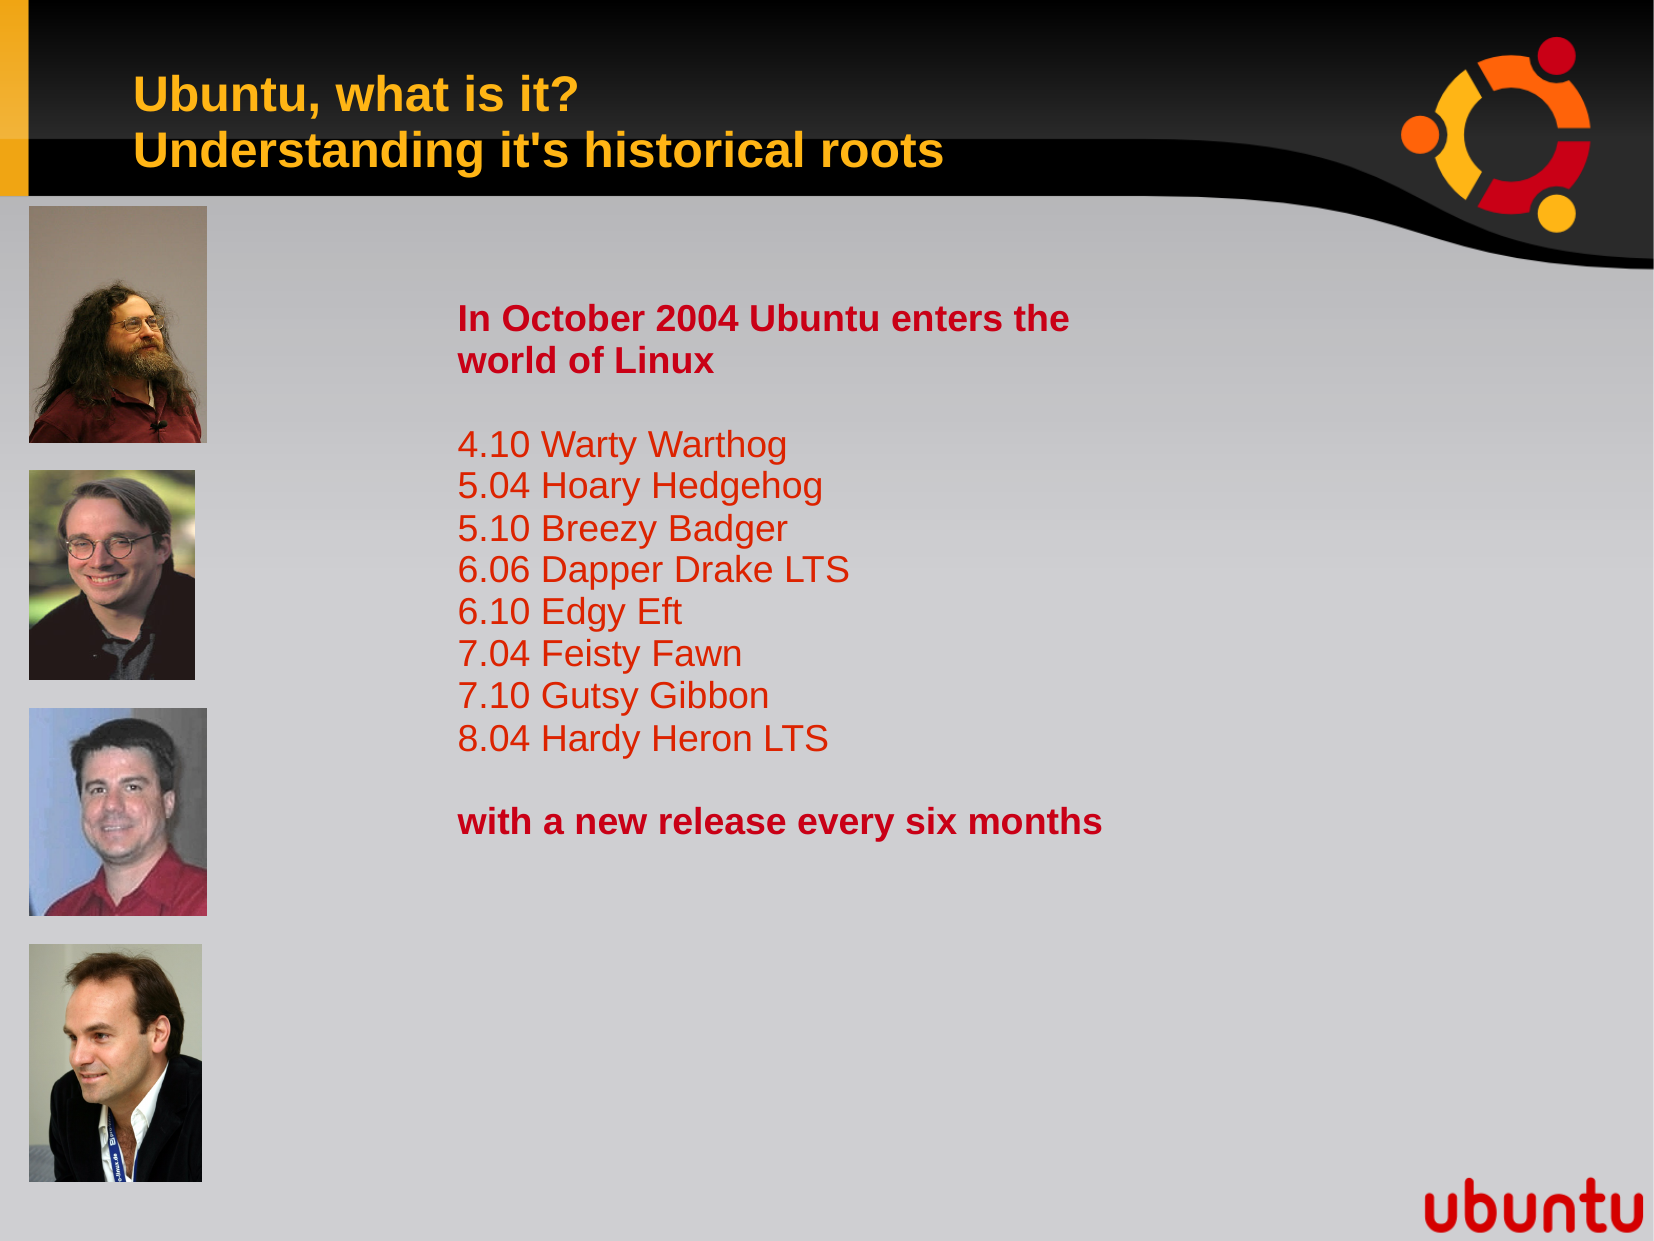

Ubuntu, what is it?
Understanding it's historical roots
In October 2004 Ubuntu enters the world of Linux
4.10 Warty Warthog
5.04 Hoary Hedgehog
5.10 Breezy Badger
6.06 Dapper Drake LTS
6.10 Edgy Eft
7.04 Feisty Fawn
7.10 Gutsy Gibbon
8.04 Hardy Heron LTS
with a new release every six months